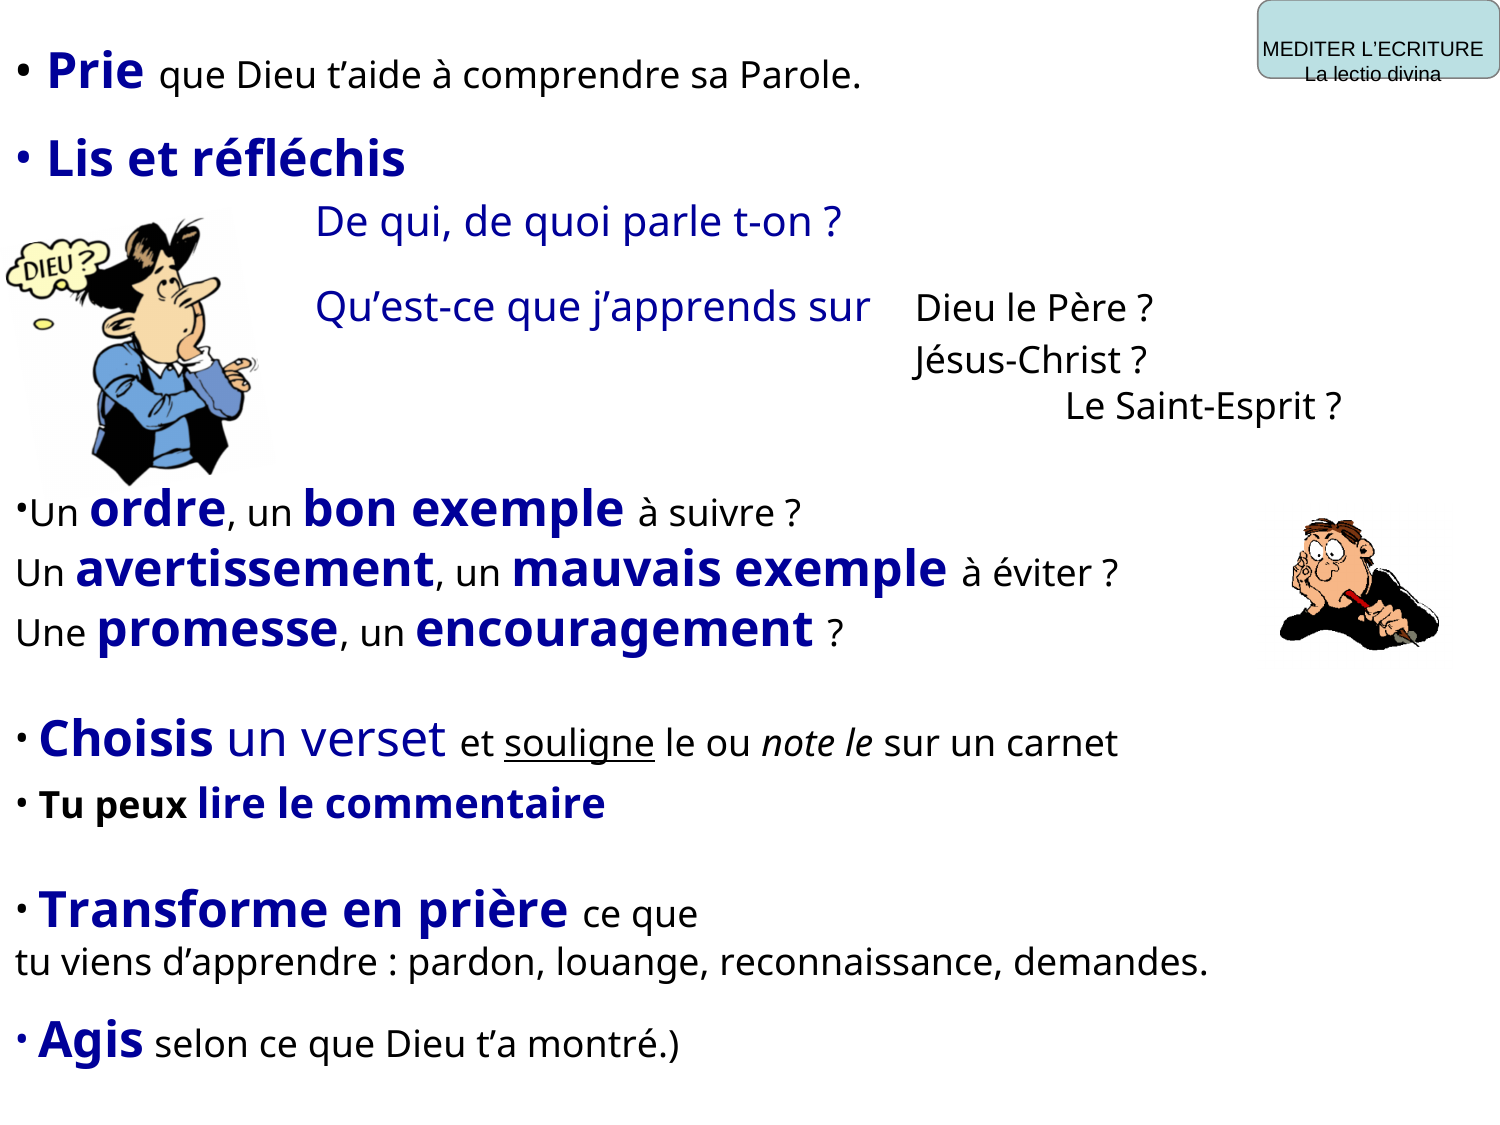

# MEDITER L’ECRITURE La lectio divina
 Prie que Dieu t’aide à comprendre sa Parole.
 Lis et réfléchis
		De qui, de quoi parle t-on ?
		Qu’est-ce que j’apprends sur	Dieu le Père ? 								Jésus-Christ ?
							Le Saint-Esprit ?
Un ordre, un bon exemple à suivre ?
Un avertissement, un mauvais exemple à éviter ?
Une promesse, un encouragement ?
 Choisis un verset et souligne le ou note le sur un carnet
 Tu peux lire le commentaire
 Transforme en prière ce que
tu viens d’apprendre : pardon, louange, reconnaissance, demandes.
 Agis selon ce que Dieu t’a montré.)